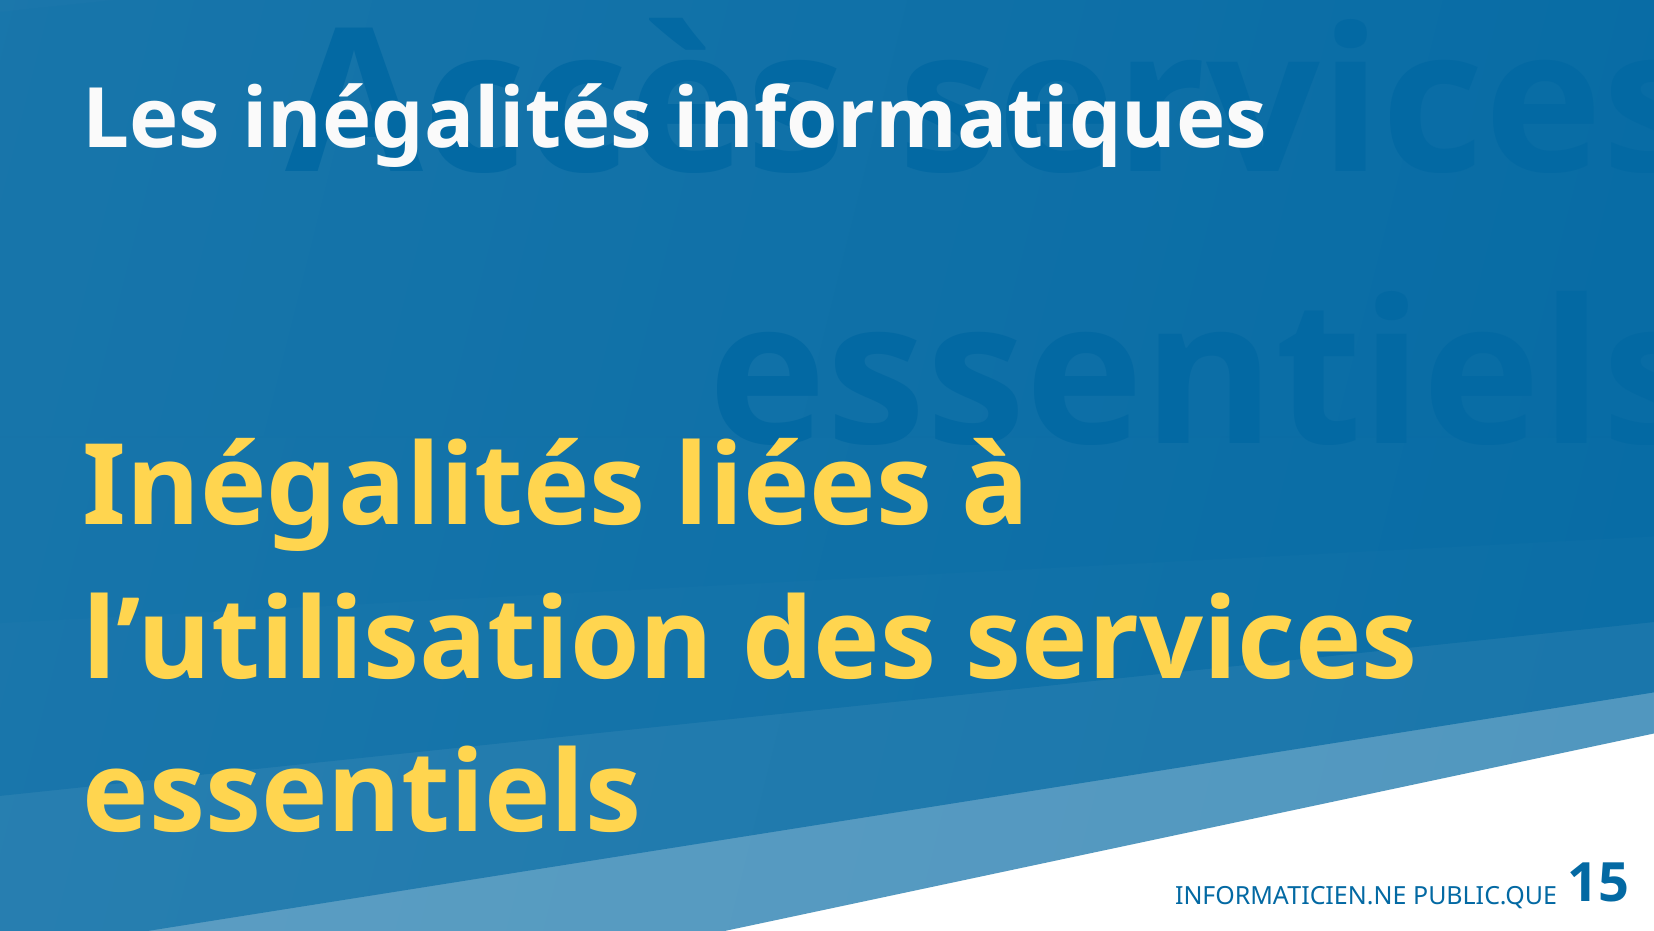

# Accès services essentiels
Les inégalités informatiques
Inégalités liées à l’utilisation des services essentiels
INFORMATICIEN.NE PUBLIC.QUE
15